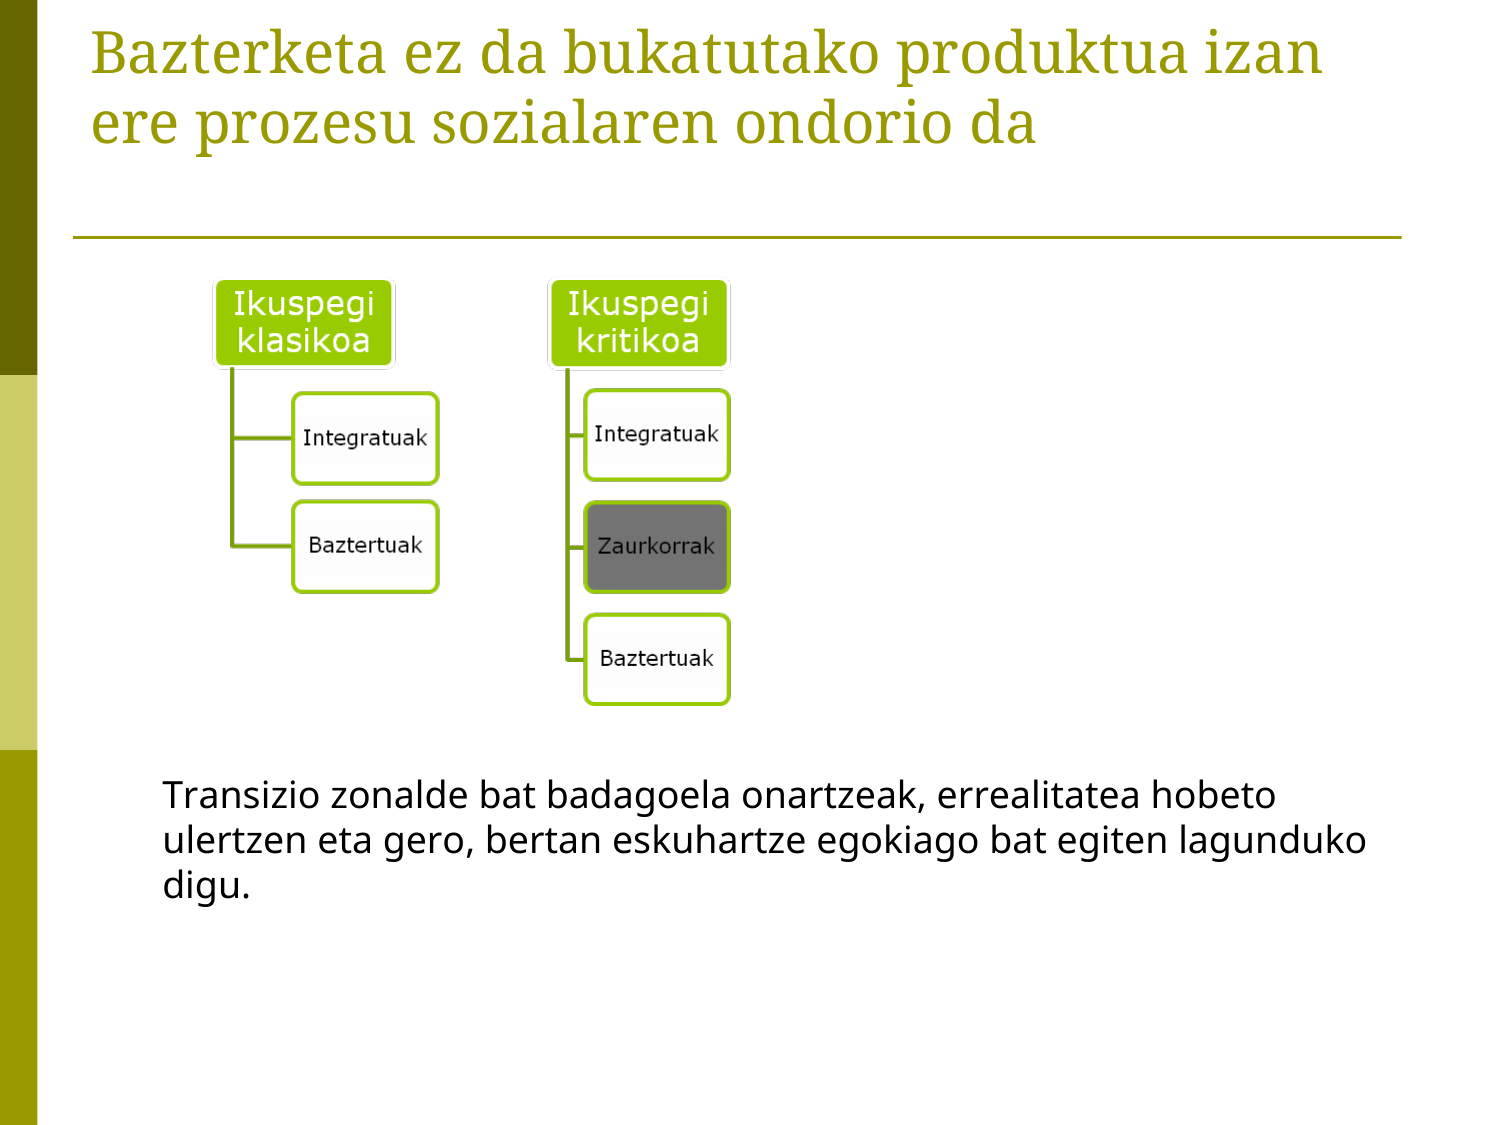

# Bazterketa ez da bukatutako produktua izan ere prozesu sozialaren ondorio da
Transizio zonalde bat badagoela onartzeak, errealitatea hobeto ulertzen eta gero, bertan eskuhartze egokiago bat egiten lagunduko digu.